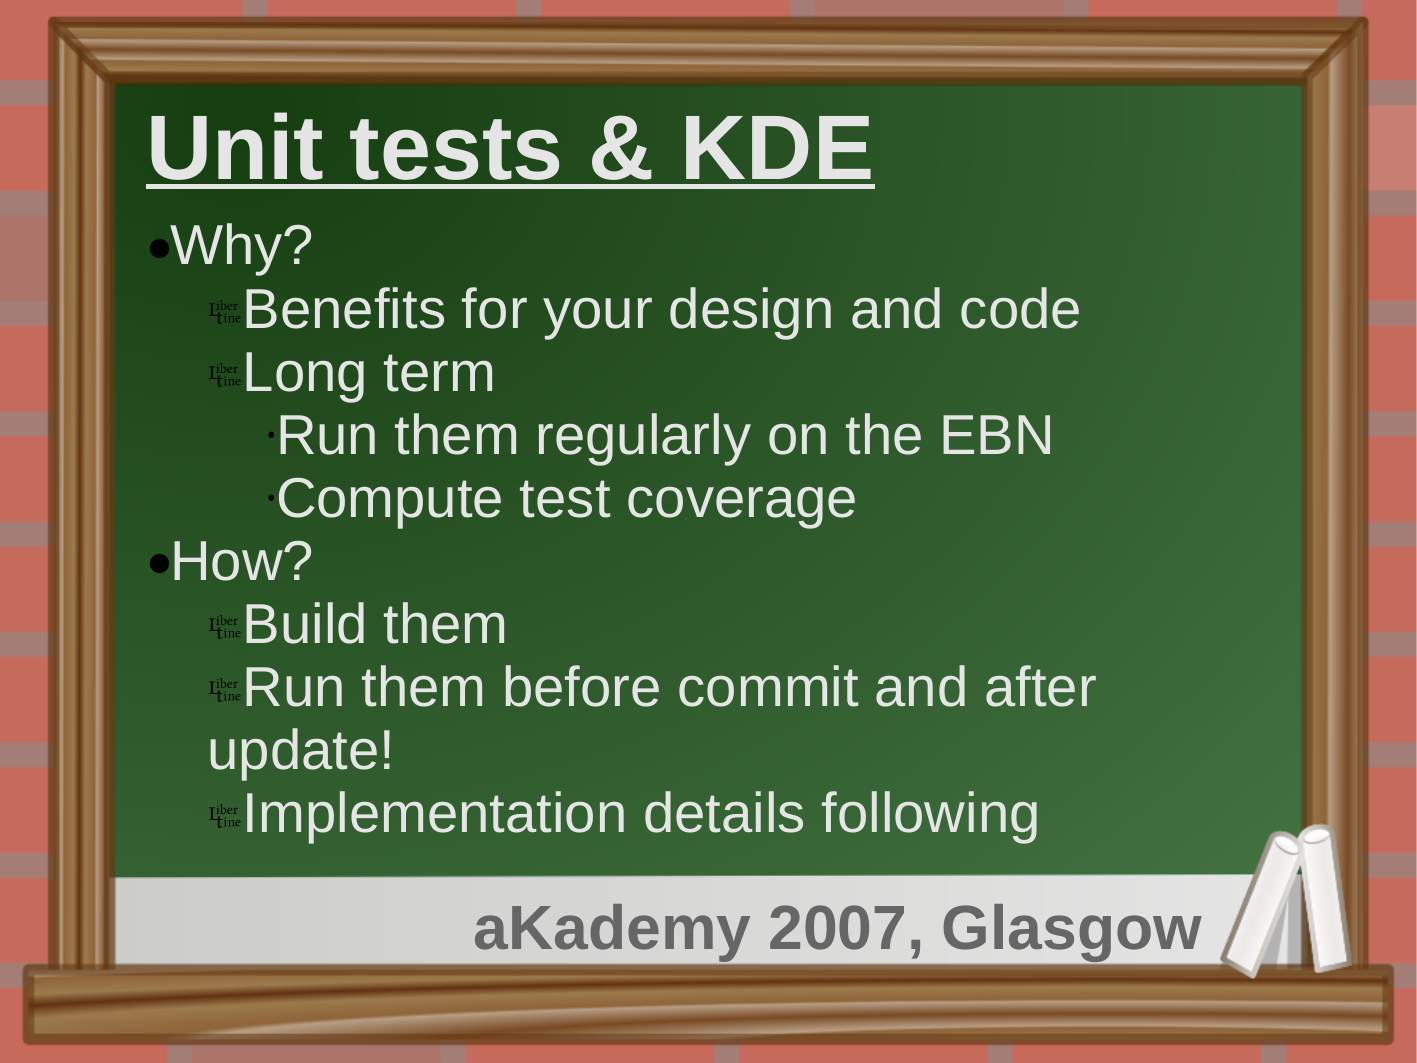

Unit tests & KDE
Why?
Benefits for your design and code
Long term
Run them regularly on the EBN
Compute test coverage
How?
Build them
Run them before commit and after update!
Implementation details following